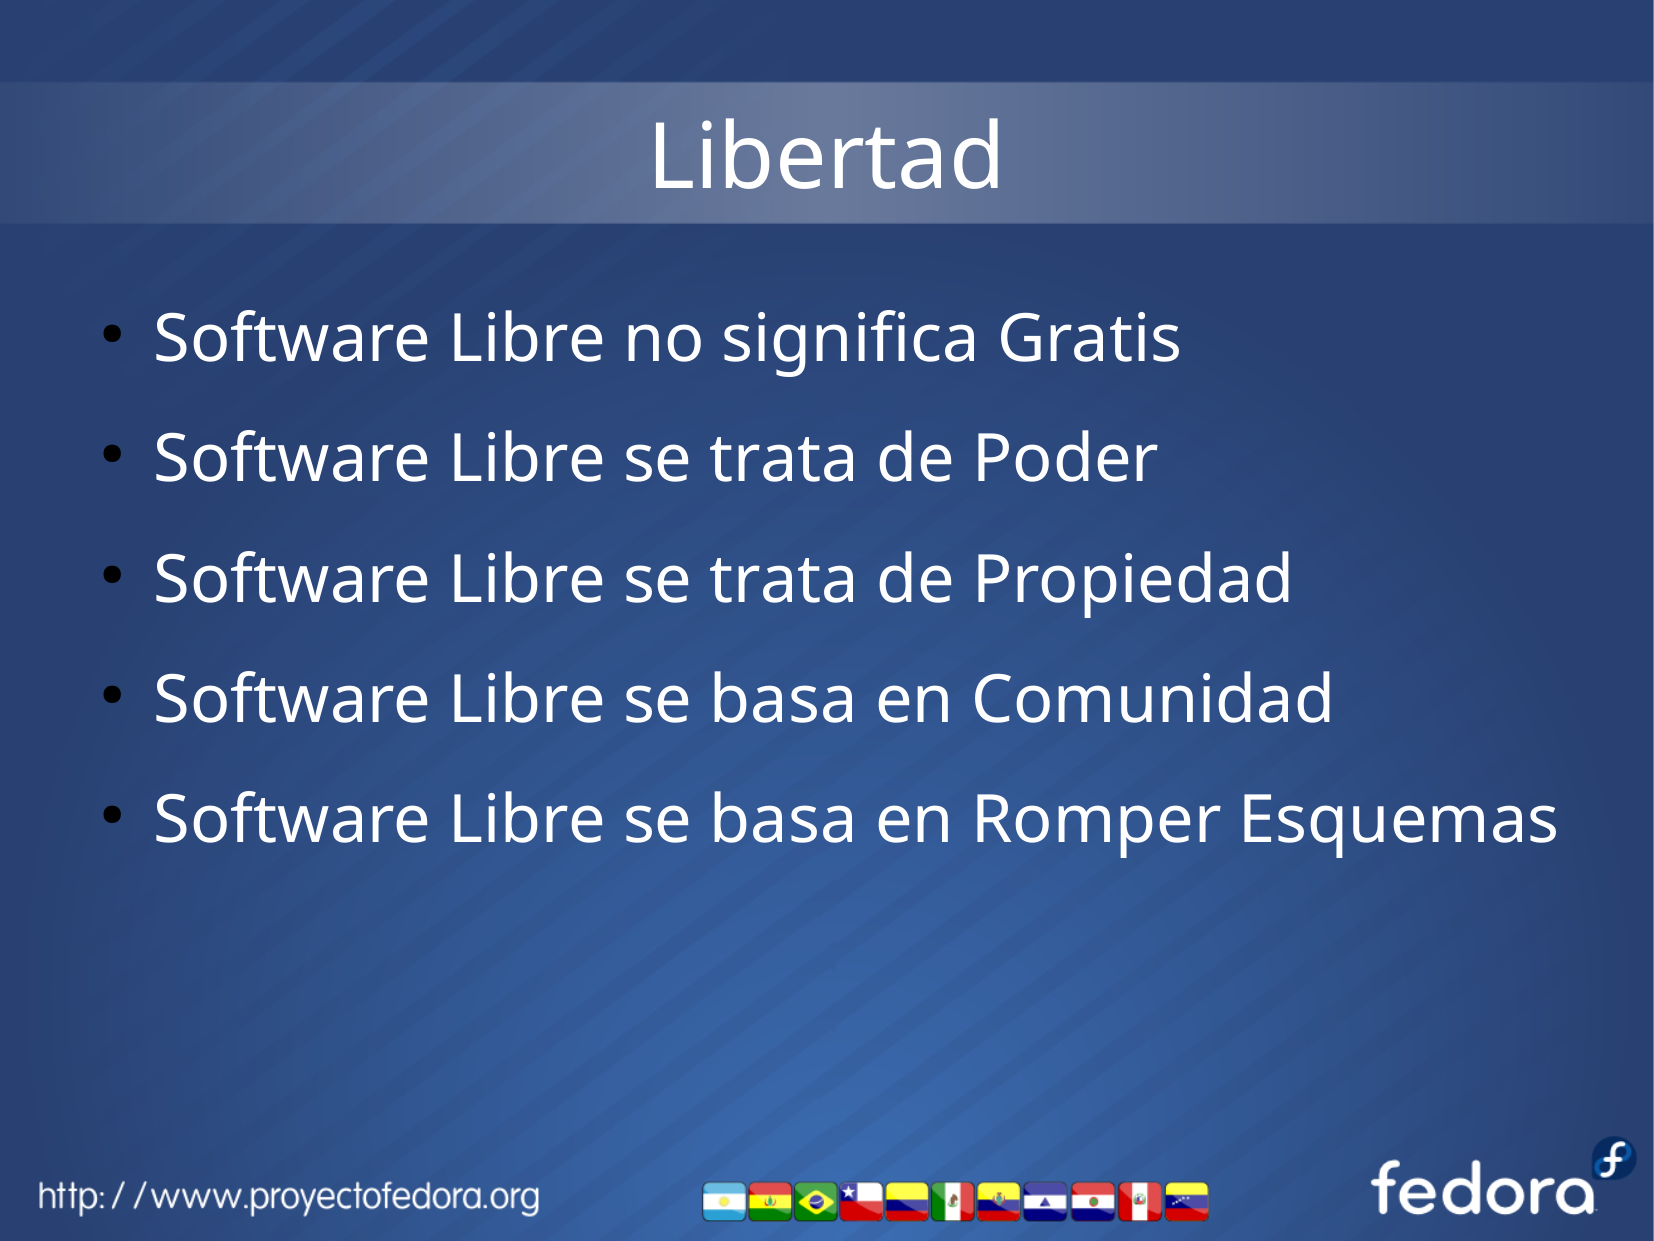

# Libertad
Software Libre no significa Gratis
Software Libre se trata de Poder
Software Libre se trata de Propiedad
Software Libre se basa en Comunidad
Software Libre se basa en Romper Esquemas